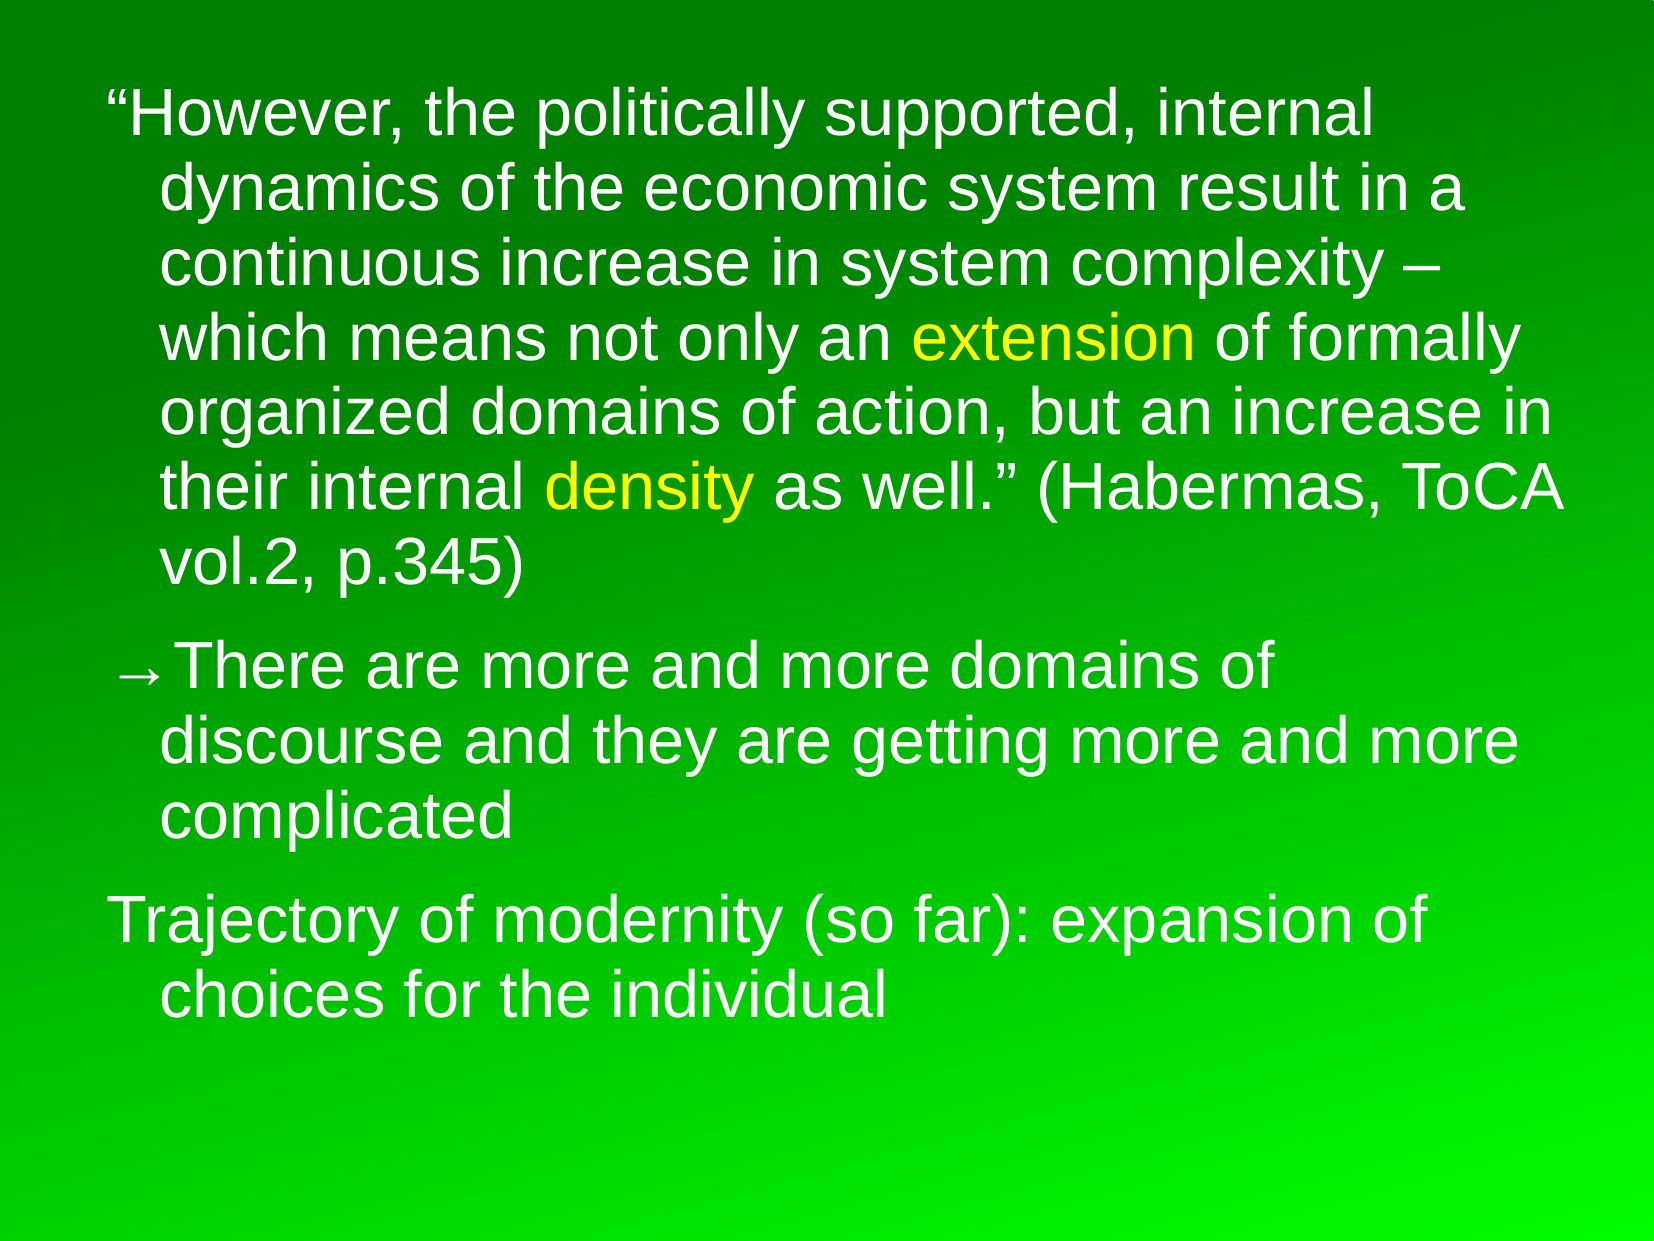

# “However, the politically supported, internal dynamics of the economic system result in a continuous increase in system complexity – which means not only an extension of formally organized domains of action, but an increase in their internal density as well.” (Habermas, ToCA vol.2, p.345)
→There are more and more domains of discourse and they are getting more and more complicated
Trajectory of modernity (so far): expansion of choices for the individual